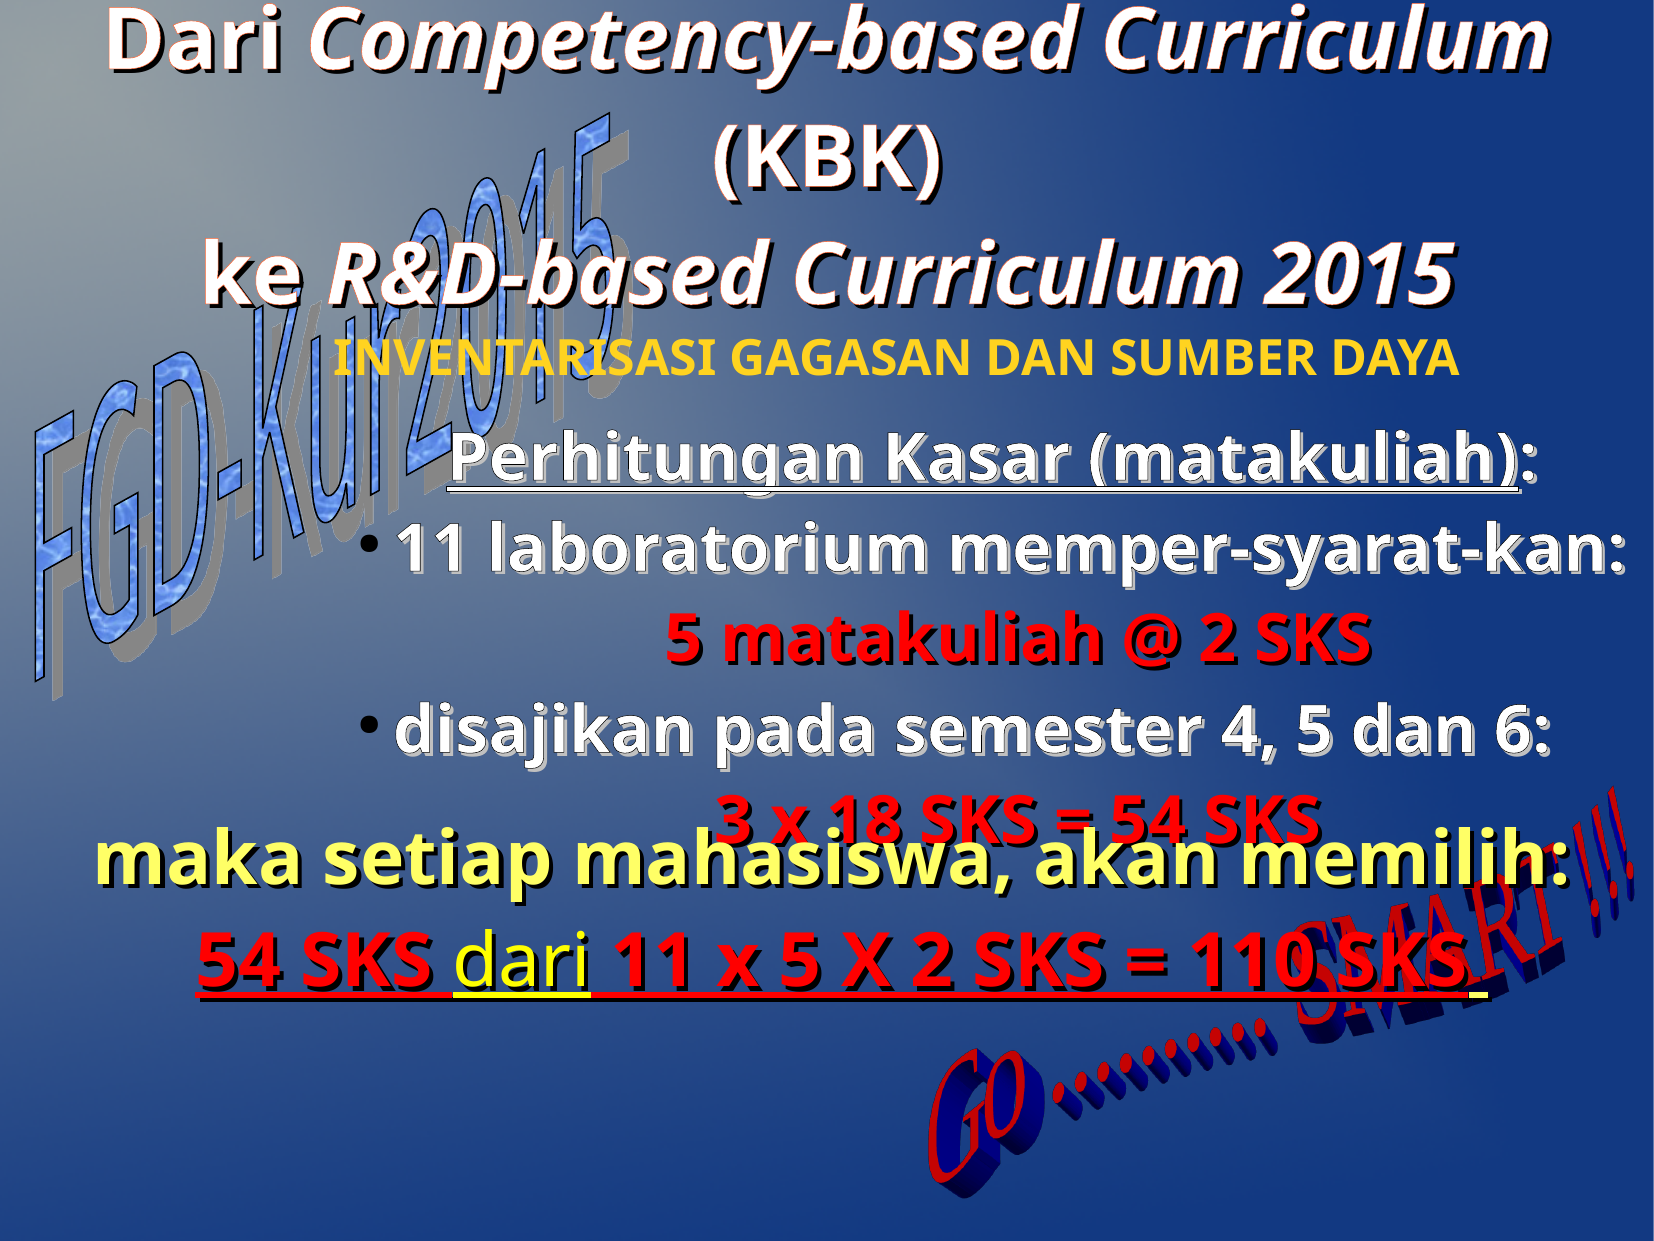

# Dari Competency-based Curriculum (KBK) ke R&D-based Curriculum 2015
FGD-Kur2015
INVENTARISASI GAGASAN DAN SUMBER DAYA
Perhitungan Kasar (matakuliah):
11 laboratorium memper-syarat-kan:
5 matakuliah @ 2 SKS
disajikan pada semester 4, 5 dan 6:
3 x 18 SKS = 54 SKS
maka setiap mahasiswa, akan memilih:
54 SKS dari 11 x 5 X 2 SKS = 110 SKS
Go .......... SMART !!!